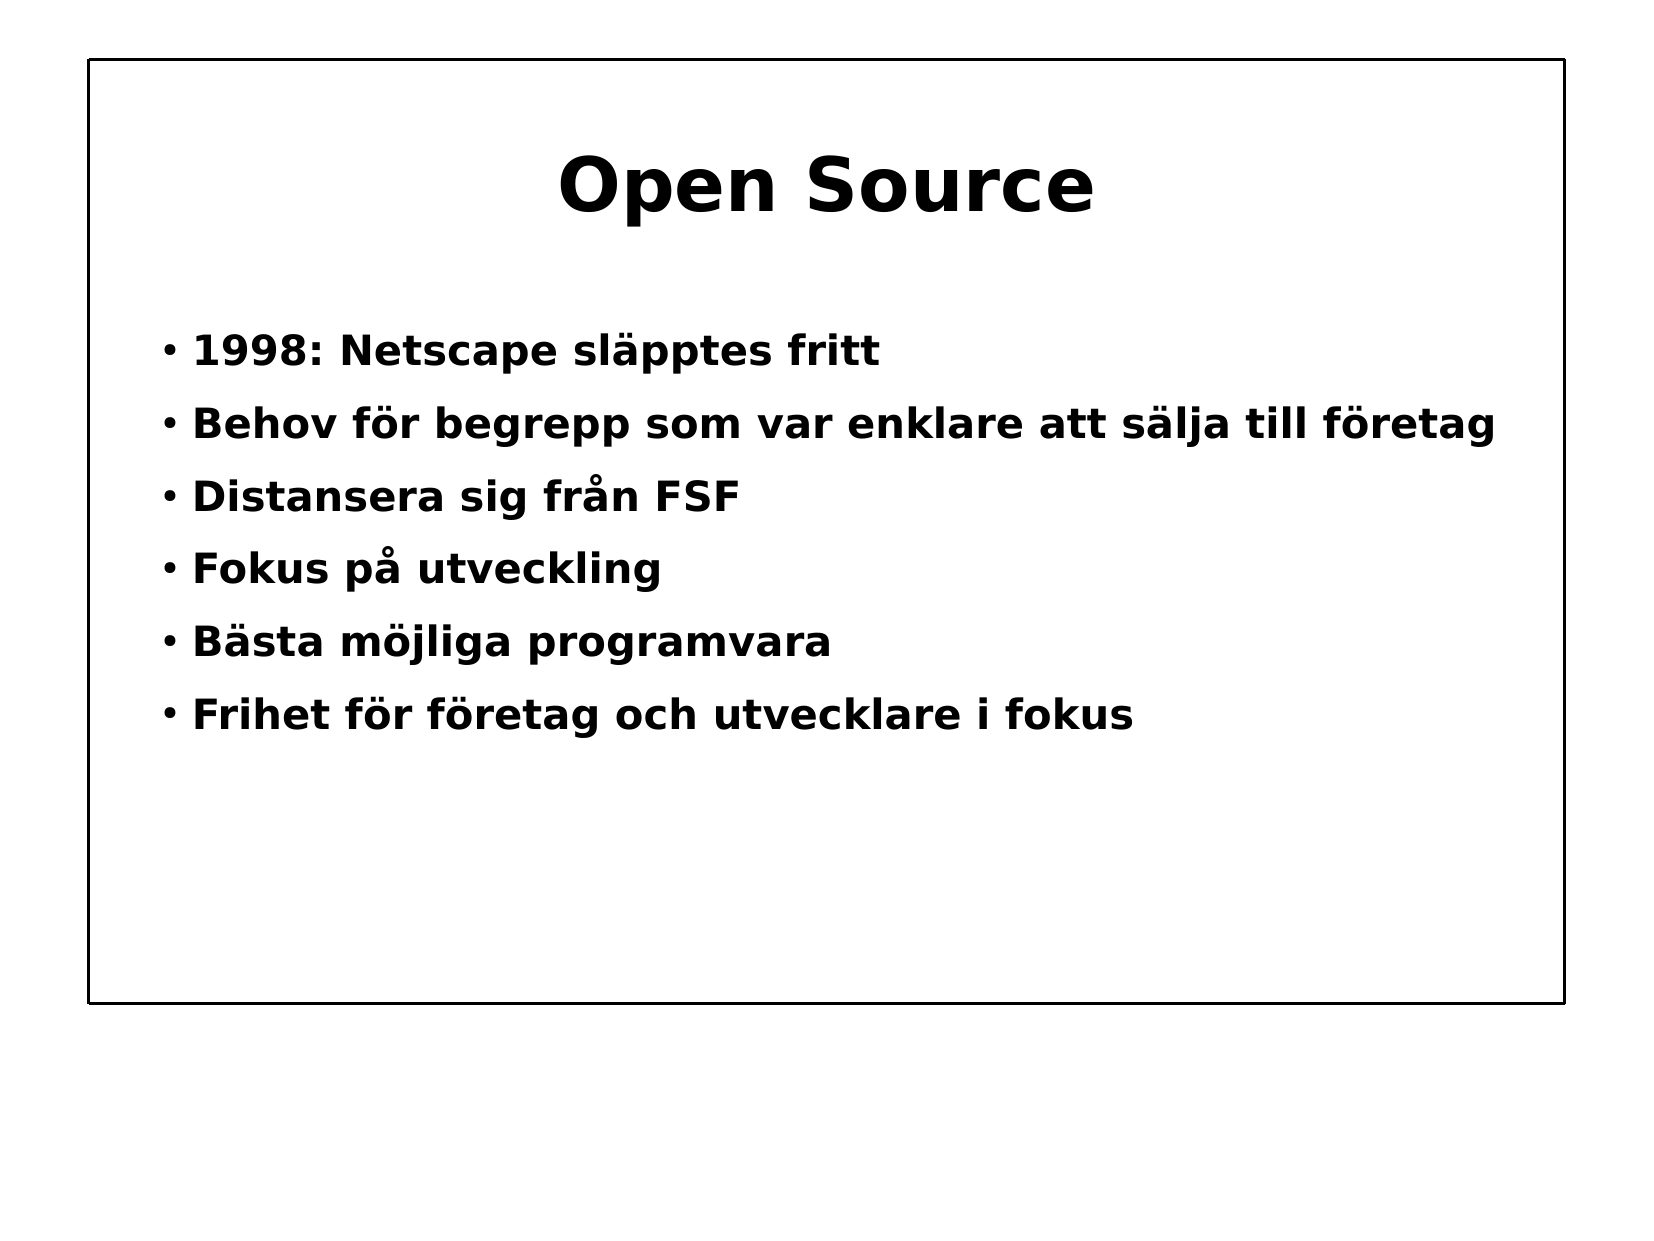

Open Source
 1998: Netscape släpptes fritt
 Behov för begrepp som var enklare att sälja till företag
 Distansera sig från FSF
 Fokus på utveckling
 Bästa möjliga programvara
 Frihet för företag och utvecklare i fokus